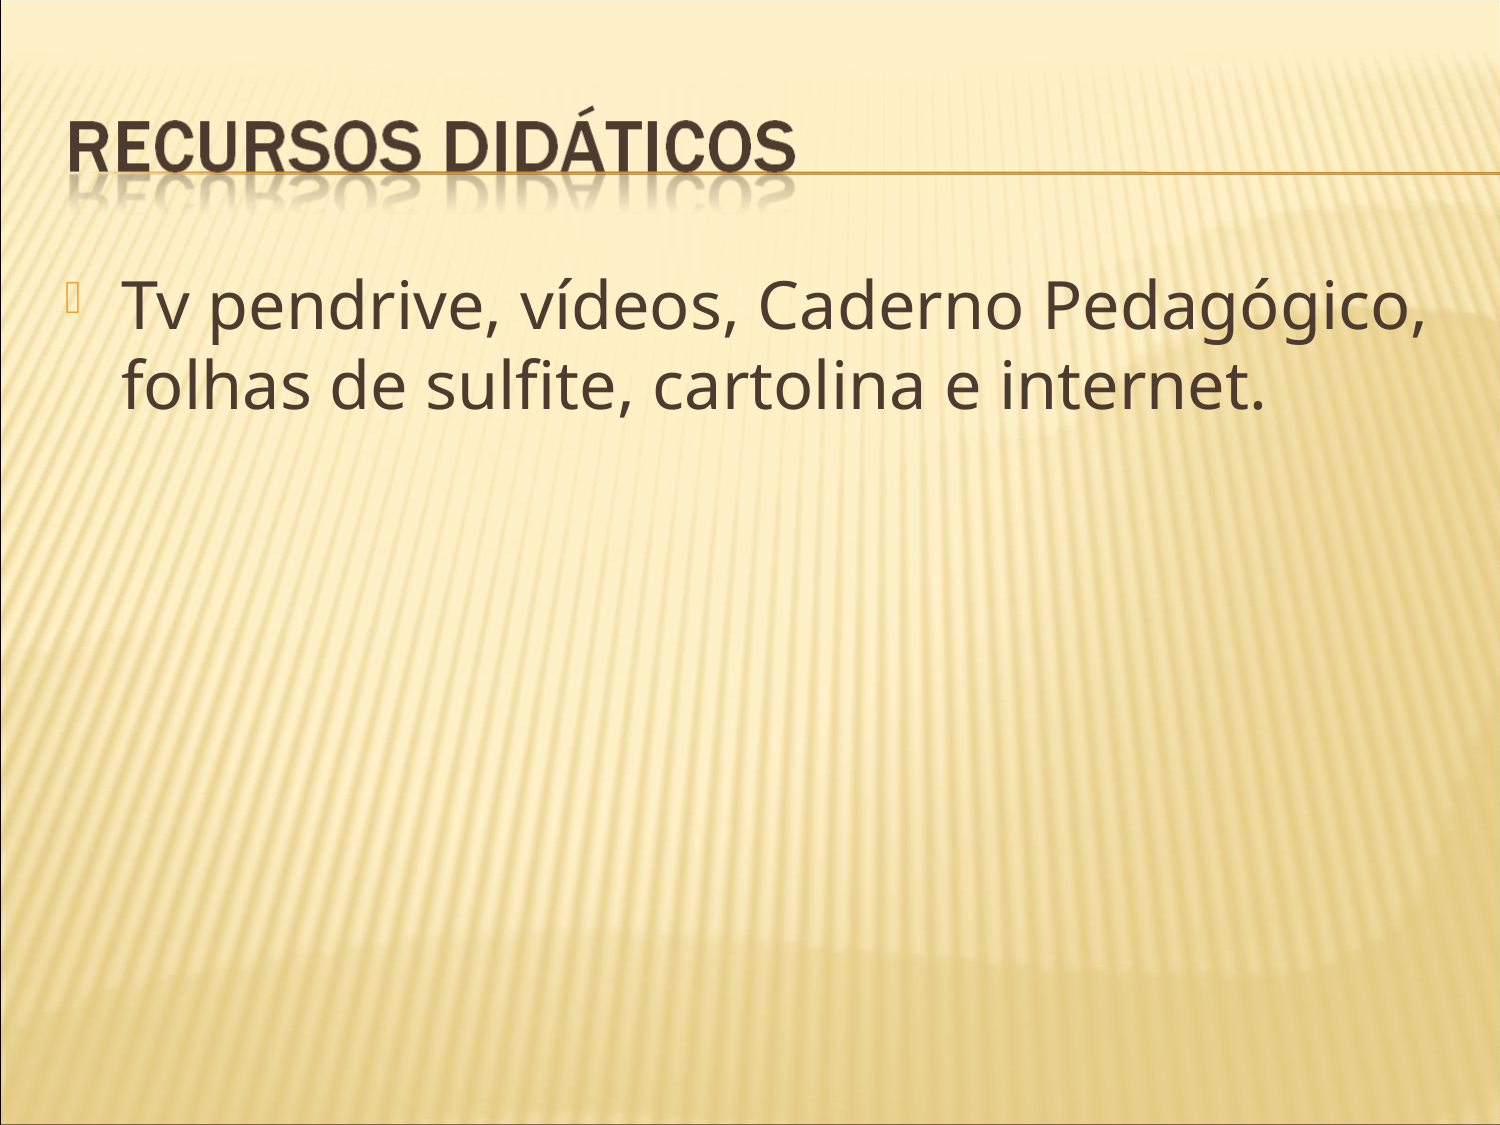

# Tv pendrive, vídeos, Caderno Pedagógico, folhas de sulfite, cartolina e internet.